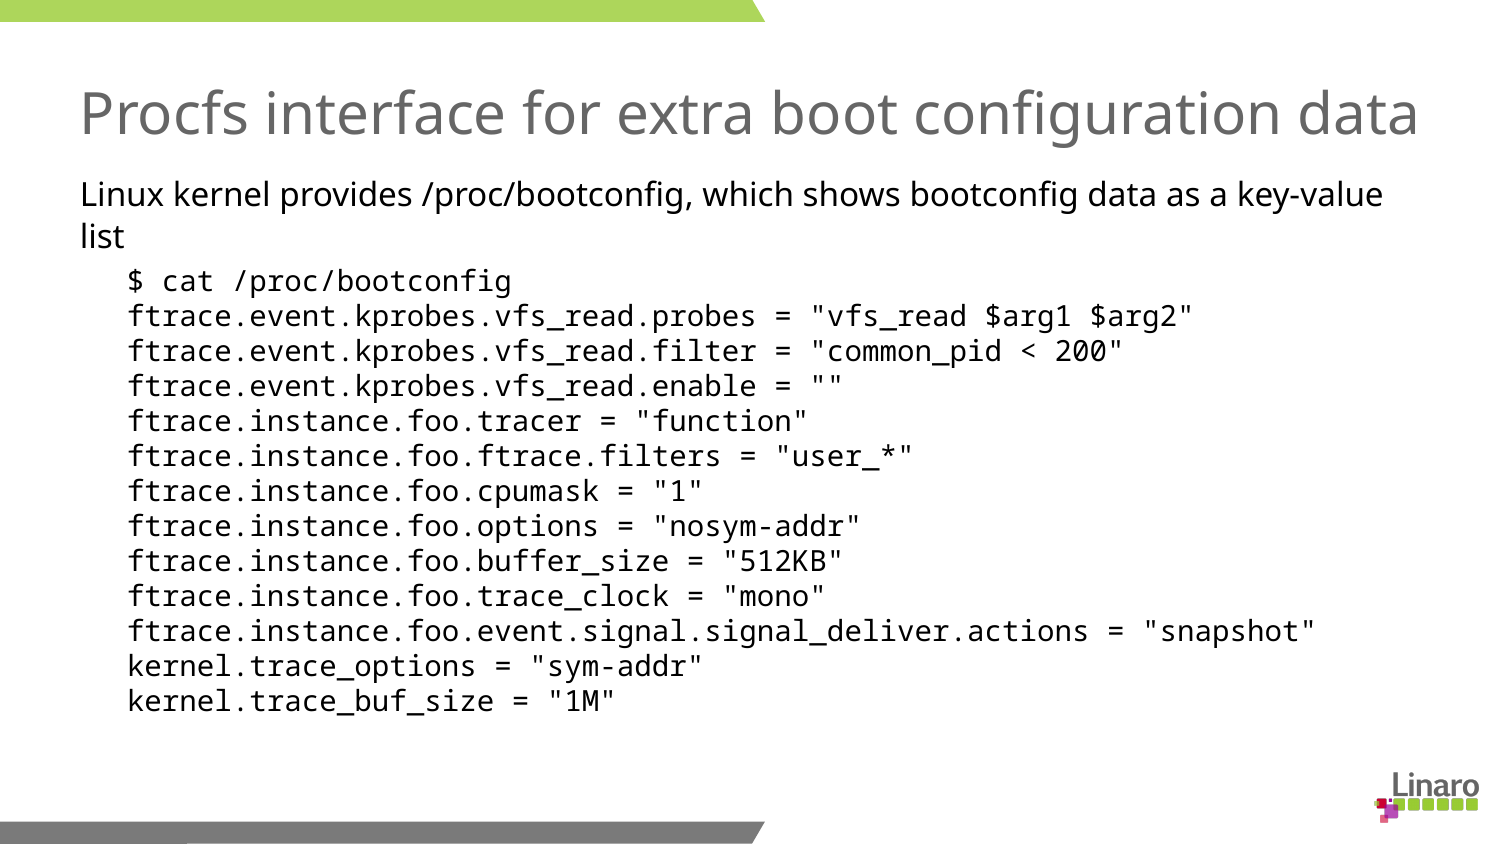

# Procfs interface for extra boot configuration data
Linux kernel provides /proc/bootconfig, which shows bootconfig data as a key-value list
$ cat /proc/bootconfig
ftrace.event.kprobes.vfs_read.probes = "vfs_read $arg1 $arg2"
ftrace.event.kprobes.vfs_read.filter = "common_pid < 200"
ftrace.event.kprobes.vfs_read.enable = ""
ftrace.instance.foo.tracer = "function"
ftrace.instance.foo.ftrace.filters = "user_*"
ftrace.instance.foo.cpumask = "1"
ftrace.instance.foo.options = "nosym-addr"
ftrace.instance.foo.buffer_size = "512KB"
ftrace.instance.foo.trace_clock = "mono"
ftrace.instance.foo.event.signal.signal_deliver.actions = "snapshot"
kernel.trace_options = "sym-addr"
kernel.trace_buf_size = "1M"